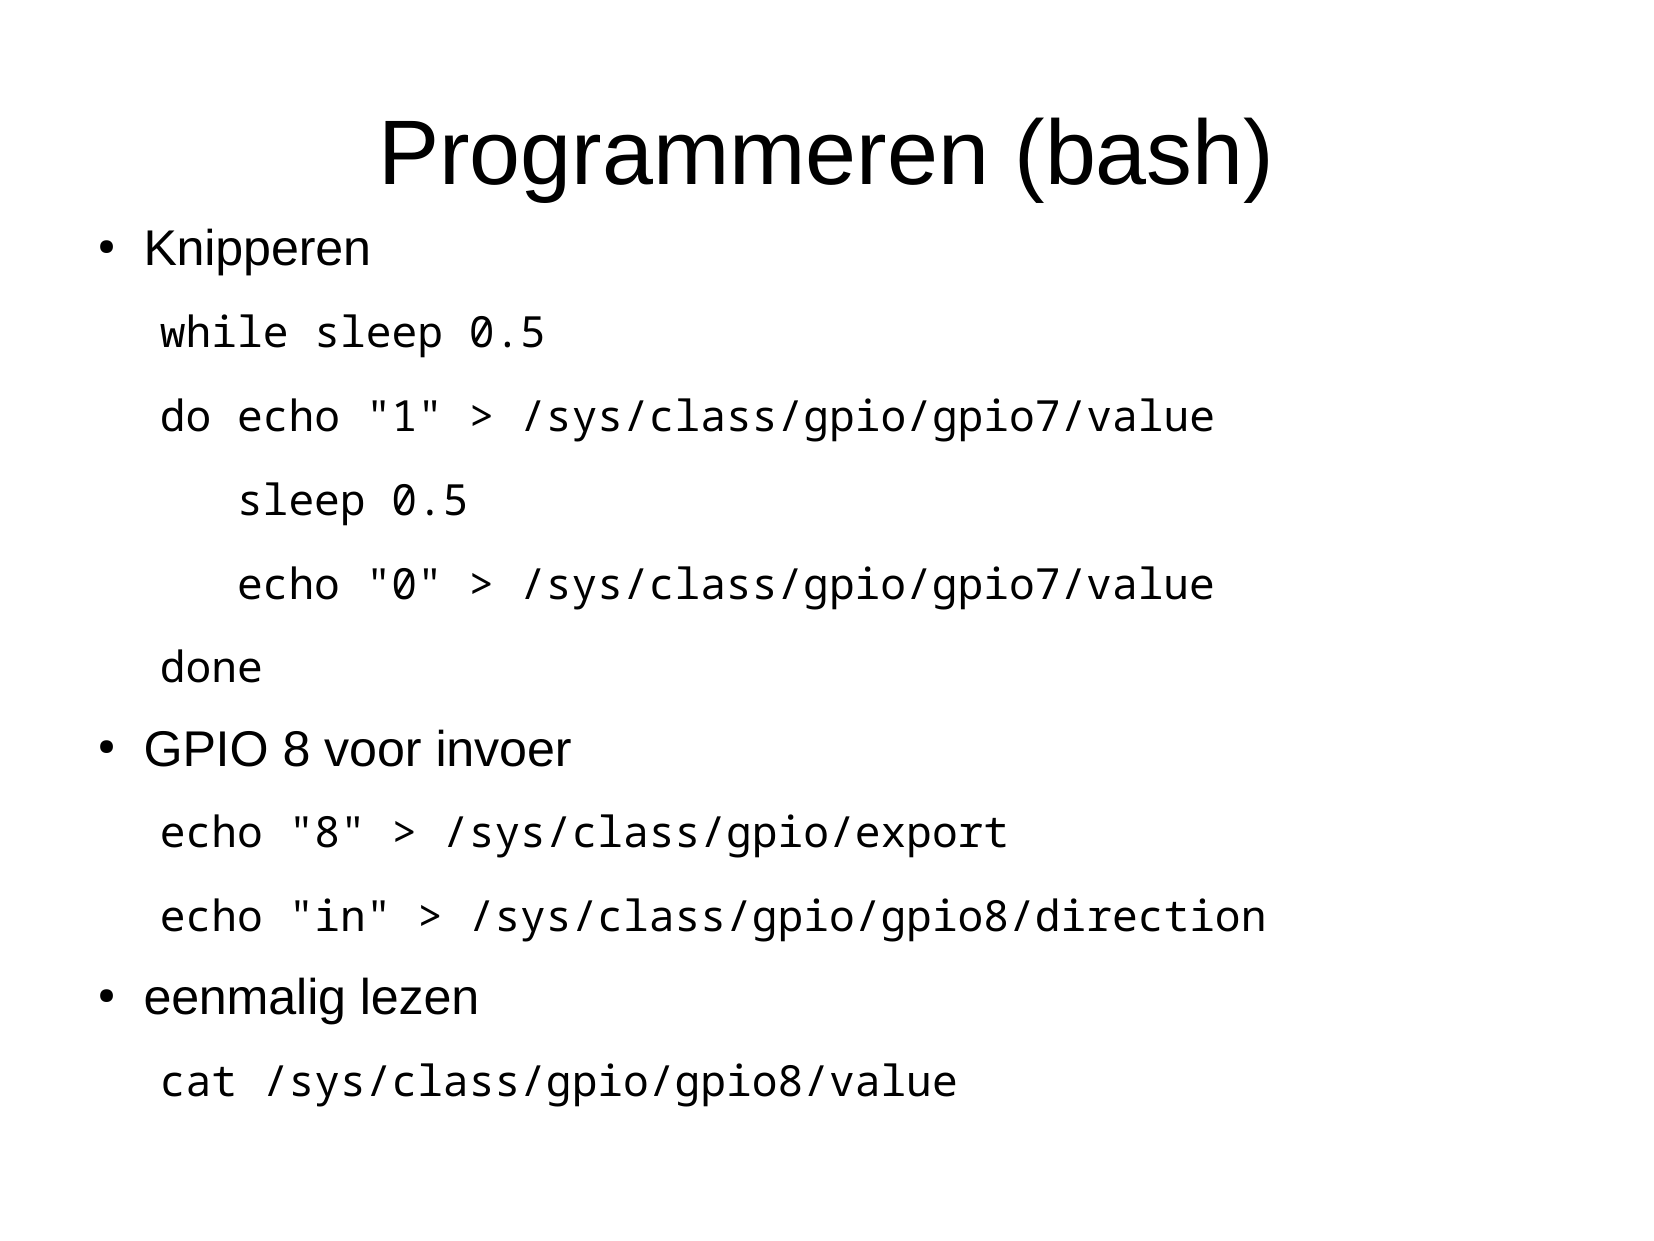

# Programmeren (bash)
Knipperen
 while sleep 0.5
 do echo "1" > /sys/class/gpio/gpio7/value
 sleep 0.5
 echo "0" > /sys/class/gpio/gpio7/value
 done
GPIO 8 voor invoer
 echo "8" > /sys/class/gpio/export
 echo "in" > /sys/class/gpio/gpio8/direction
eenmalig lezen
 cat /sys/class/gpio/gpio8/value